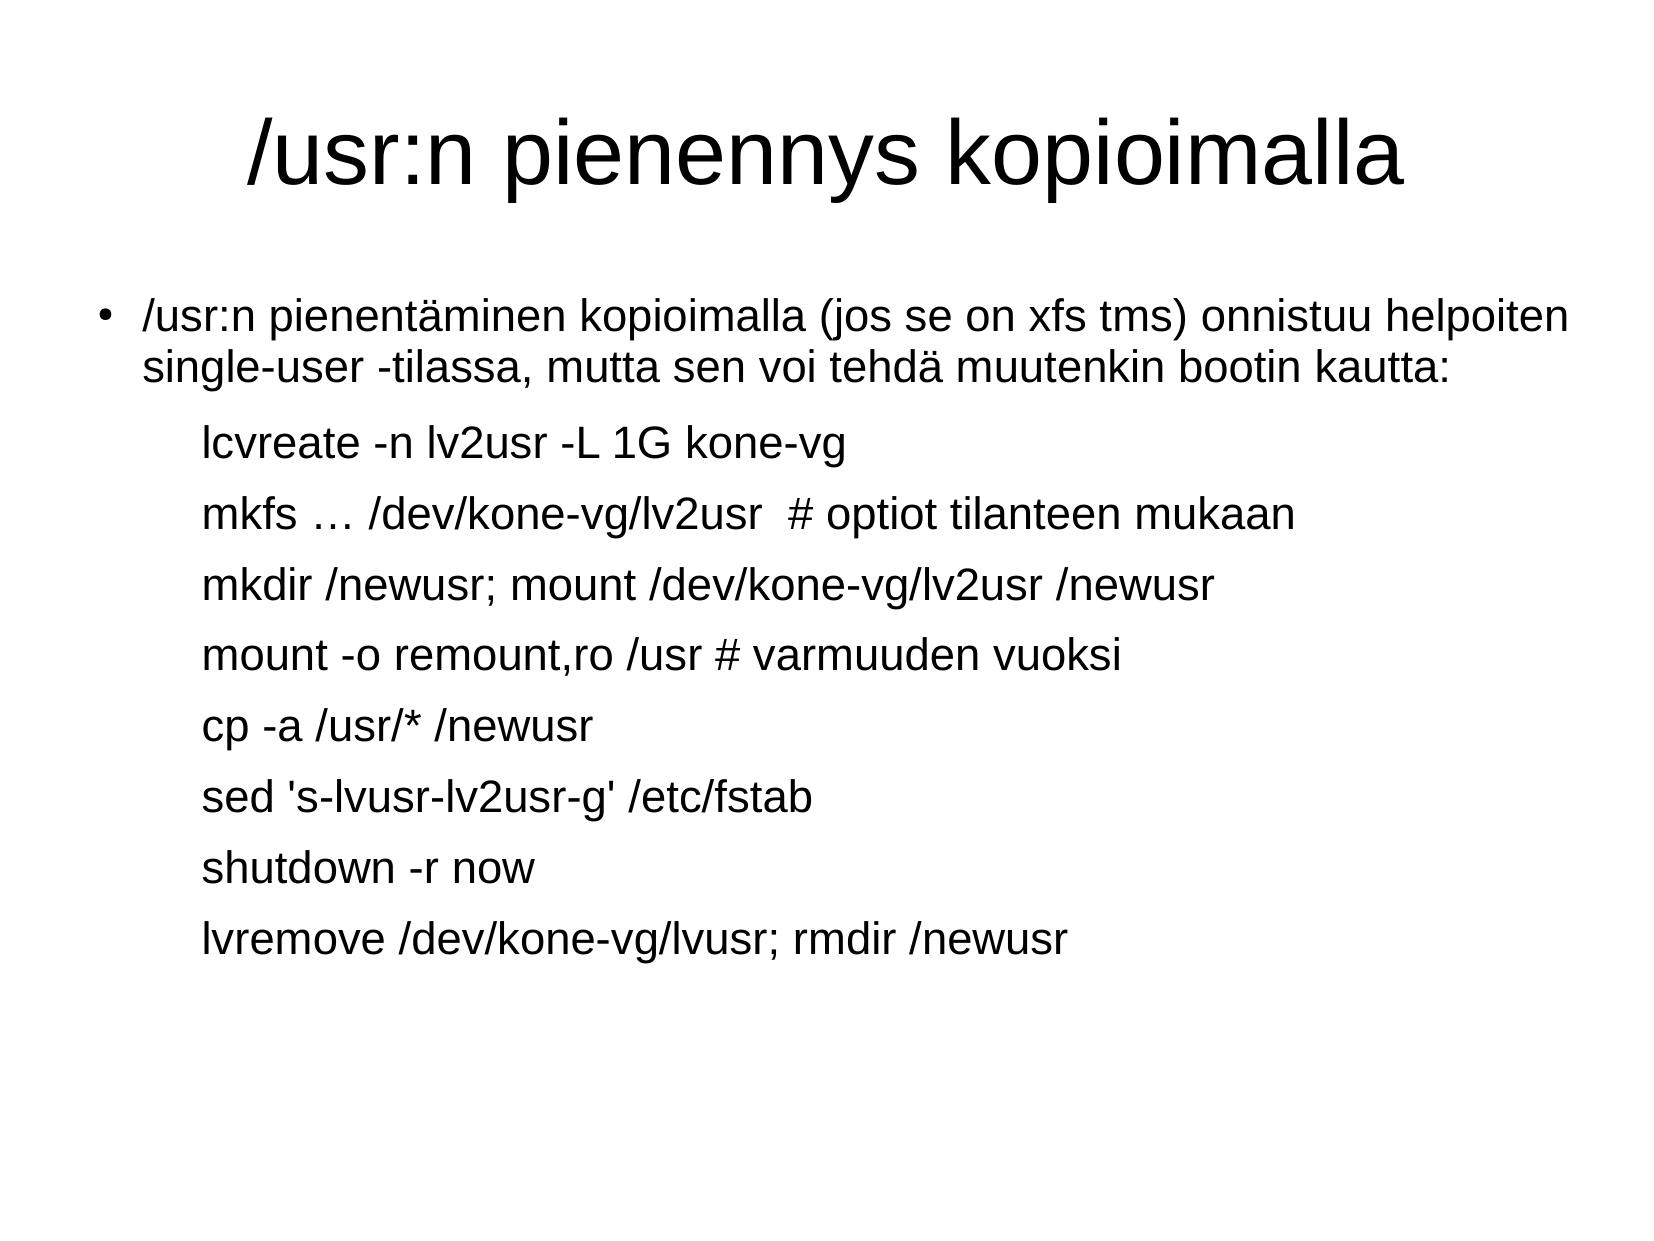

# /usr:n pienennys kopioimalla
/usr:n pienentäminen kopioimalla (jos se on xfs tms) onnistuu helpoiten single-user -tilassa, mutta sen voi tehdä muutenkin bootin kautta:
lcvreate -n lv2usr -L 1G kone-vg
mkfs … /dev/kone-vg/lv2usr # optiot tilanteen mukaan
mkdir /newusr; mount /dev/kone-vg/lv2usr /newusr
mount -o remount,ro /usr # varmuuden vuoksi
cp -a /usr/* /newusr
sed 's-lvusr-lv2usr-g' /etc/fstab
shutdown -r now
lvremove /dev/kone-vg/lvusr; rmdir /newusr